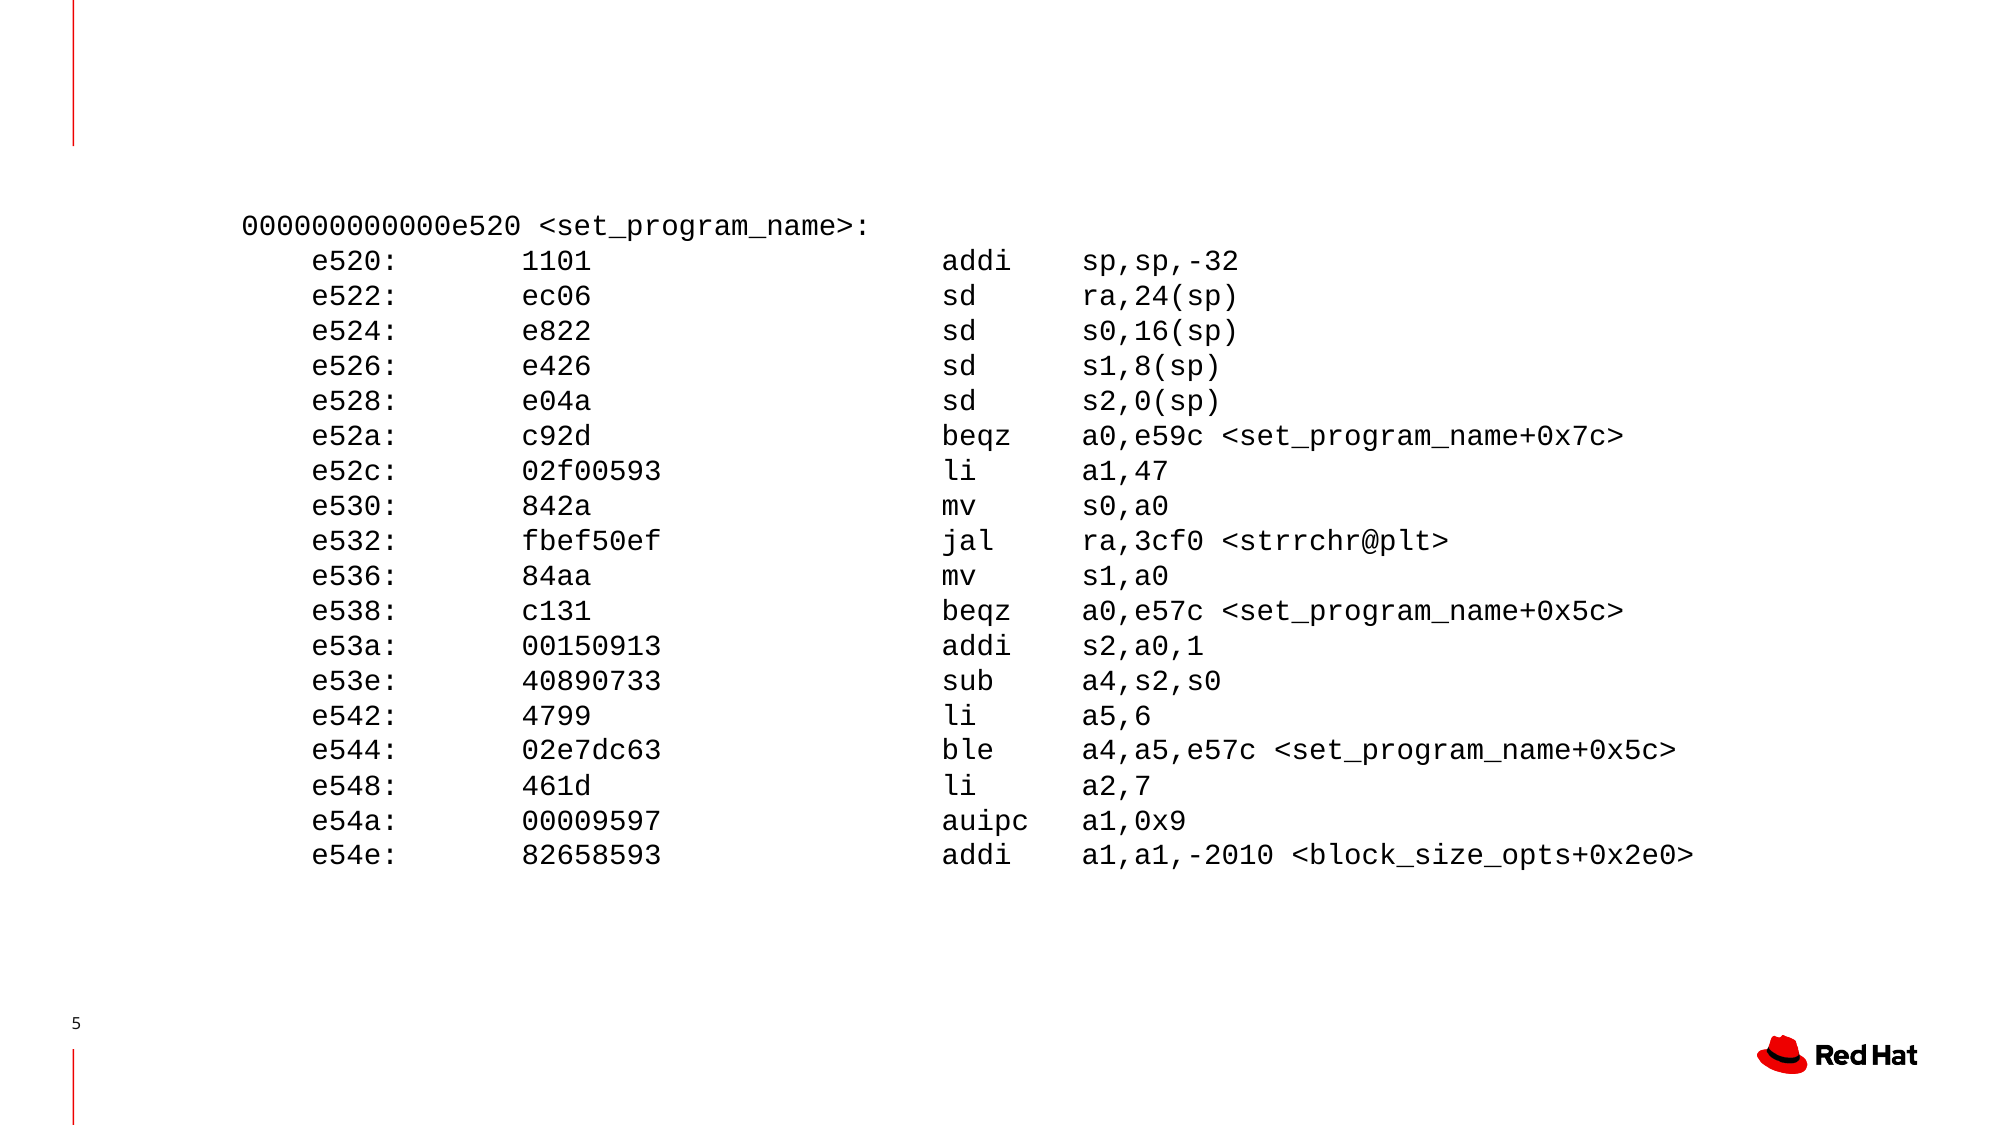

000000000000e520 <set_program_name>:
 e520: 1101 addi sp,sp,-32
 e522: ec06 sd ra,24(sp)
 e524: e822 sd s0,16(sp)
 e526: e426 sd s1,8(sp)
 e528: e04a sd s2,0(sp)
 e52a: c92d beqz a0,e59c <set_program_name+0x7c>
 e52c: 02f00593 li a1,47
 e530: 842a mv s0,a0
 e532: fbef50ef jal ra,3cf0 <strrchr@plt>
 e536: 84aa mv s1,a0
 e538: c131 beqz a0,e57c <set_program_name+0x5c>
 e53a: 00150913 addi s2,a0,1
 e53e: 40890733 sub a4,s2,s0
 e542: 4799 li a5,6
 e544: 02e7dc63 ble a4,a5,e57c <set_program_name+0x5c>
 e548: 461d li a2,7
 e54a: 00009597 auipc a1,0x9
 e54e: 82658593 addi a1,a1,-2010 <block_size_opts+0x2e0>
5